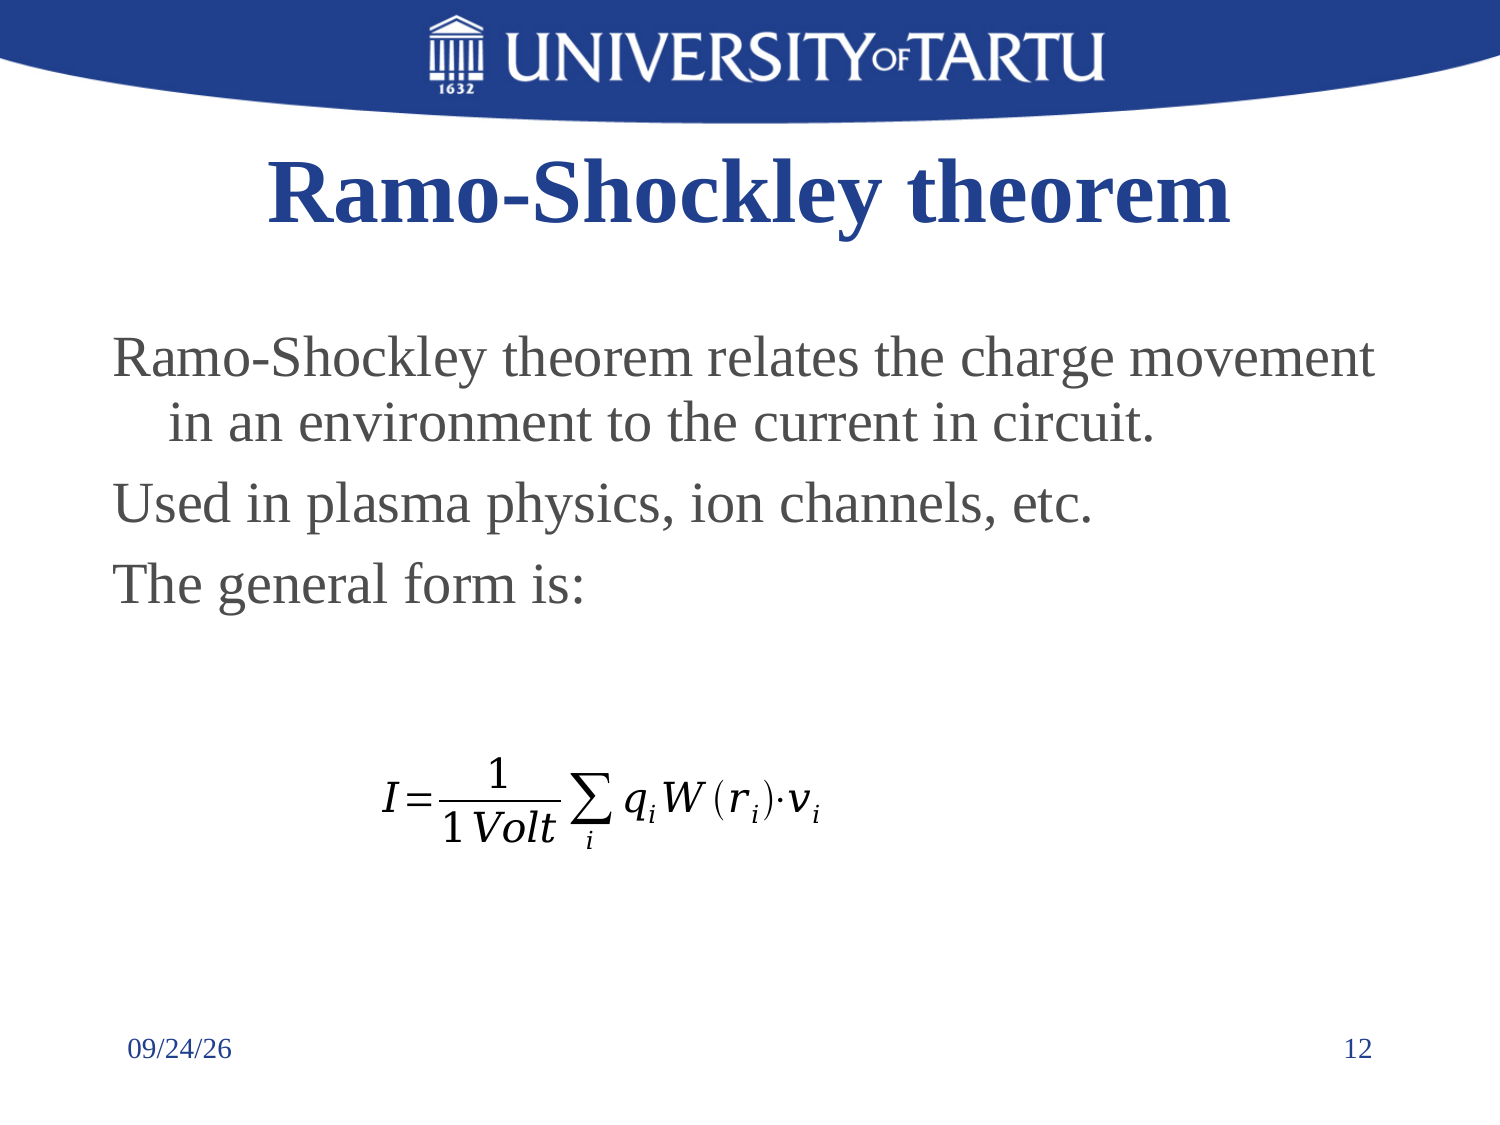

# Ramo-Shockley theorem
Ramo-Shockley theorem relates the charge movement in an environment to the current in circuit.
Used in plasma physics, ion channels, etc.
The general form is:
12